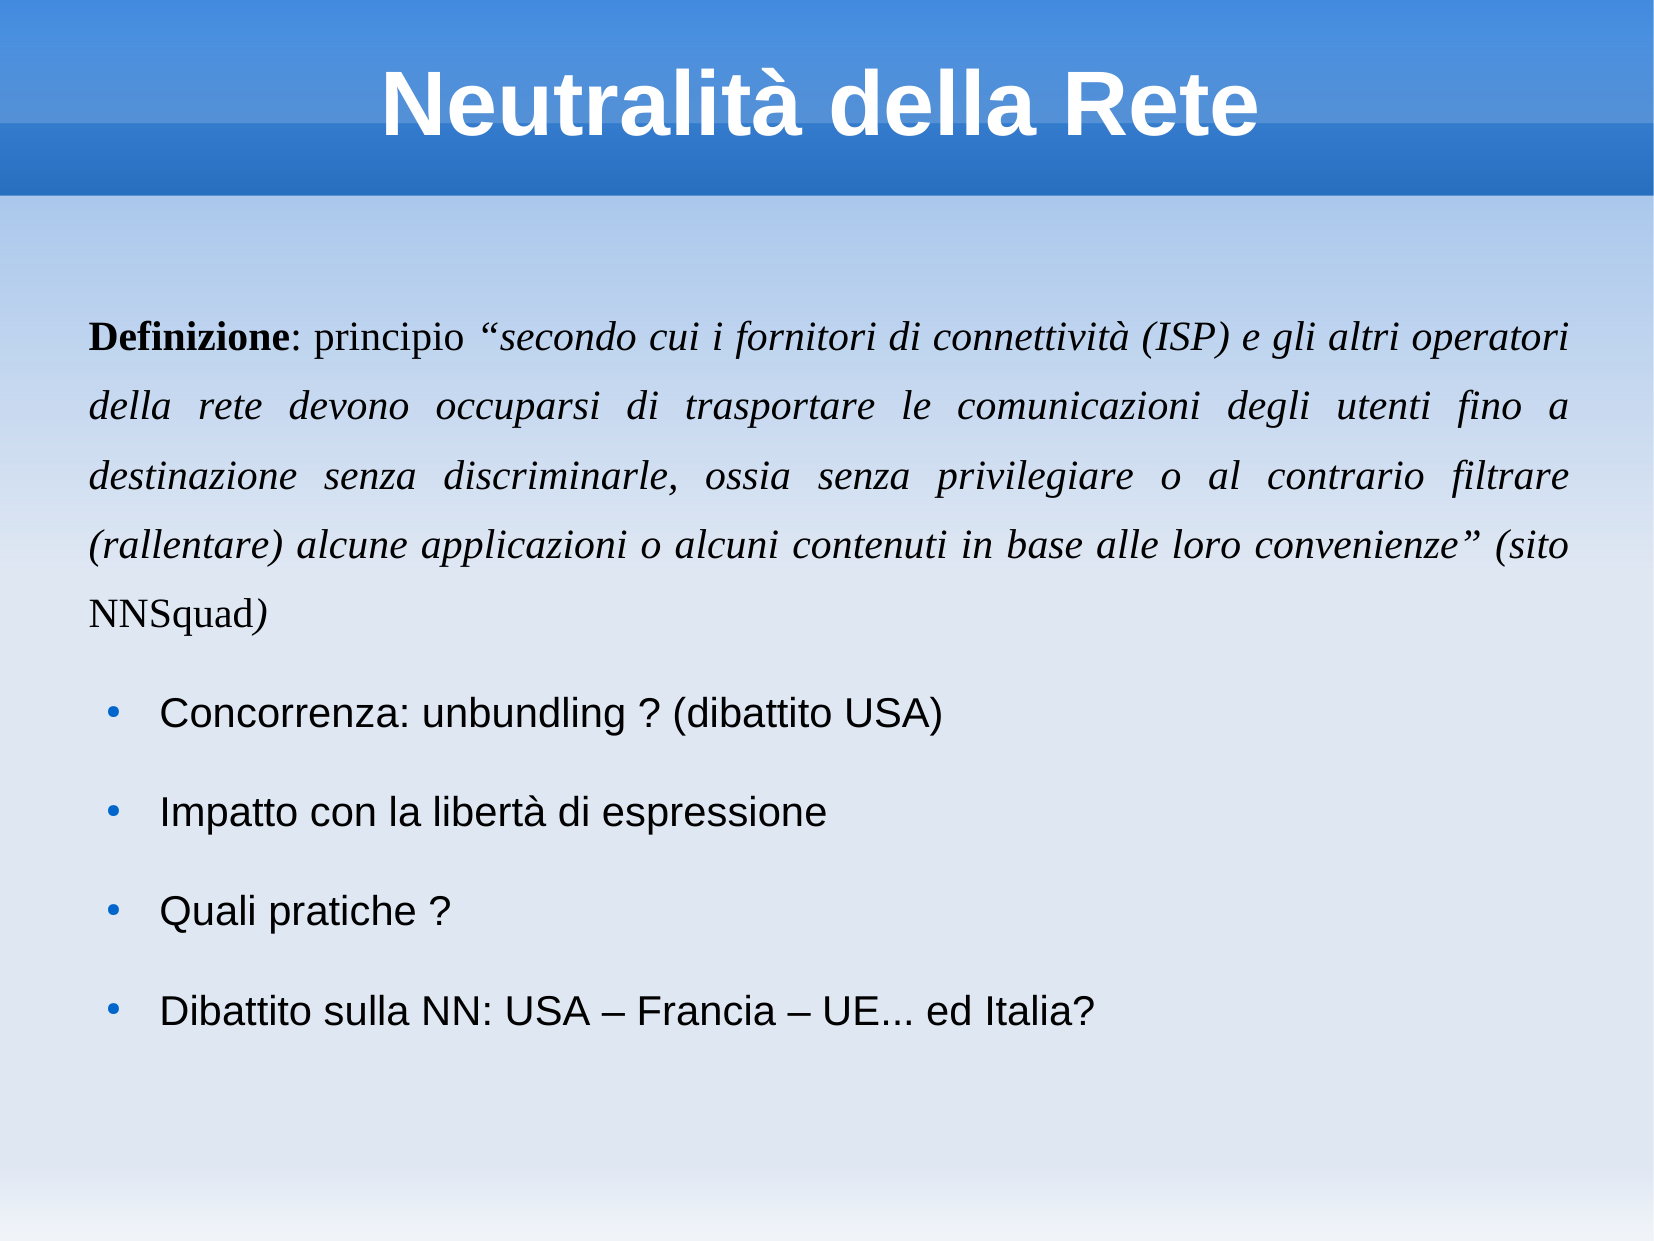

# Neutralità della Rete
Definizione: principio “secondo cui i fornitori di connettività (ISP) e gli altri operatori della rete devono occuparsi di trasportare le comunicazioni degli utenti fino a destinazione senza discriminarle, ossia senza privilegiare o al contrario filtrare (rallentare) alcune applicazioni o alcuni contenuti in base alle loro convenienze” (sito NNSquad)
Concorrenza: unbundling ? (dibattito USA)
Impatto con la libertà di espressione
Quali pratiche ?
Dibattito sulla NN: USA – Francia – UE... ed Italia?